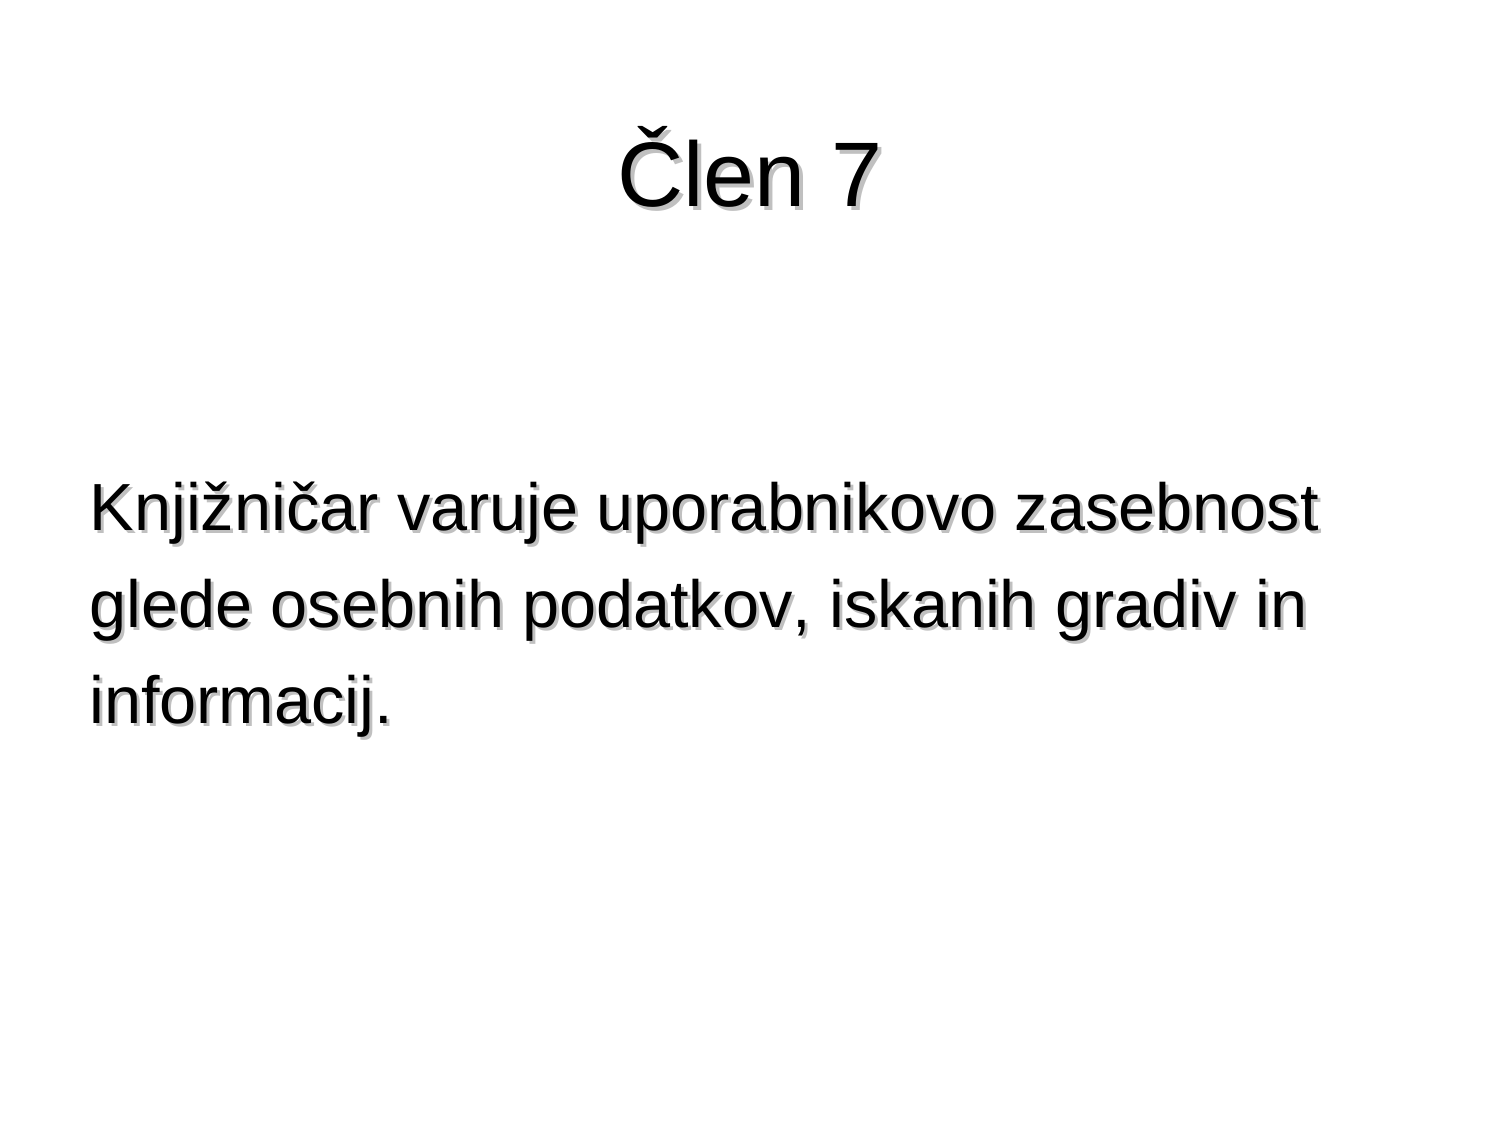

# Člen 7
Knjižničar varuje uporabnikovo zasebnost
glede osebnih podatkov, iskanih gradiv in
informacij.
12
Oddelek za bibliotekarstvo, informacijsko znanost in knjigarstvo, Filozofska fakulteta